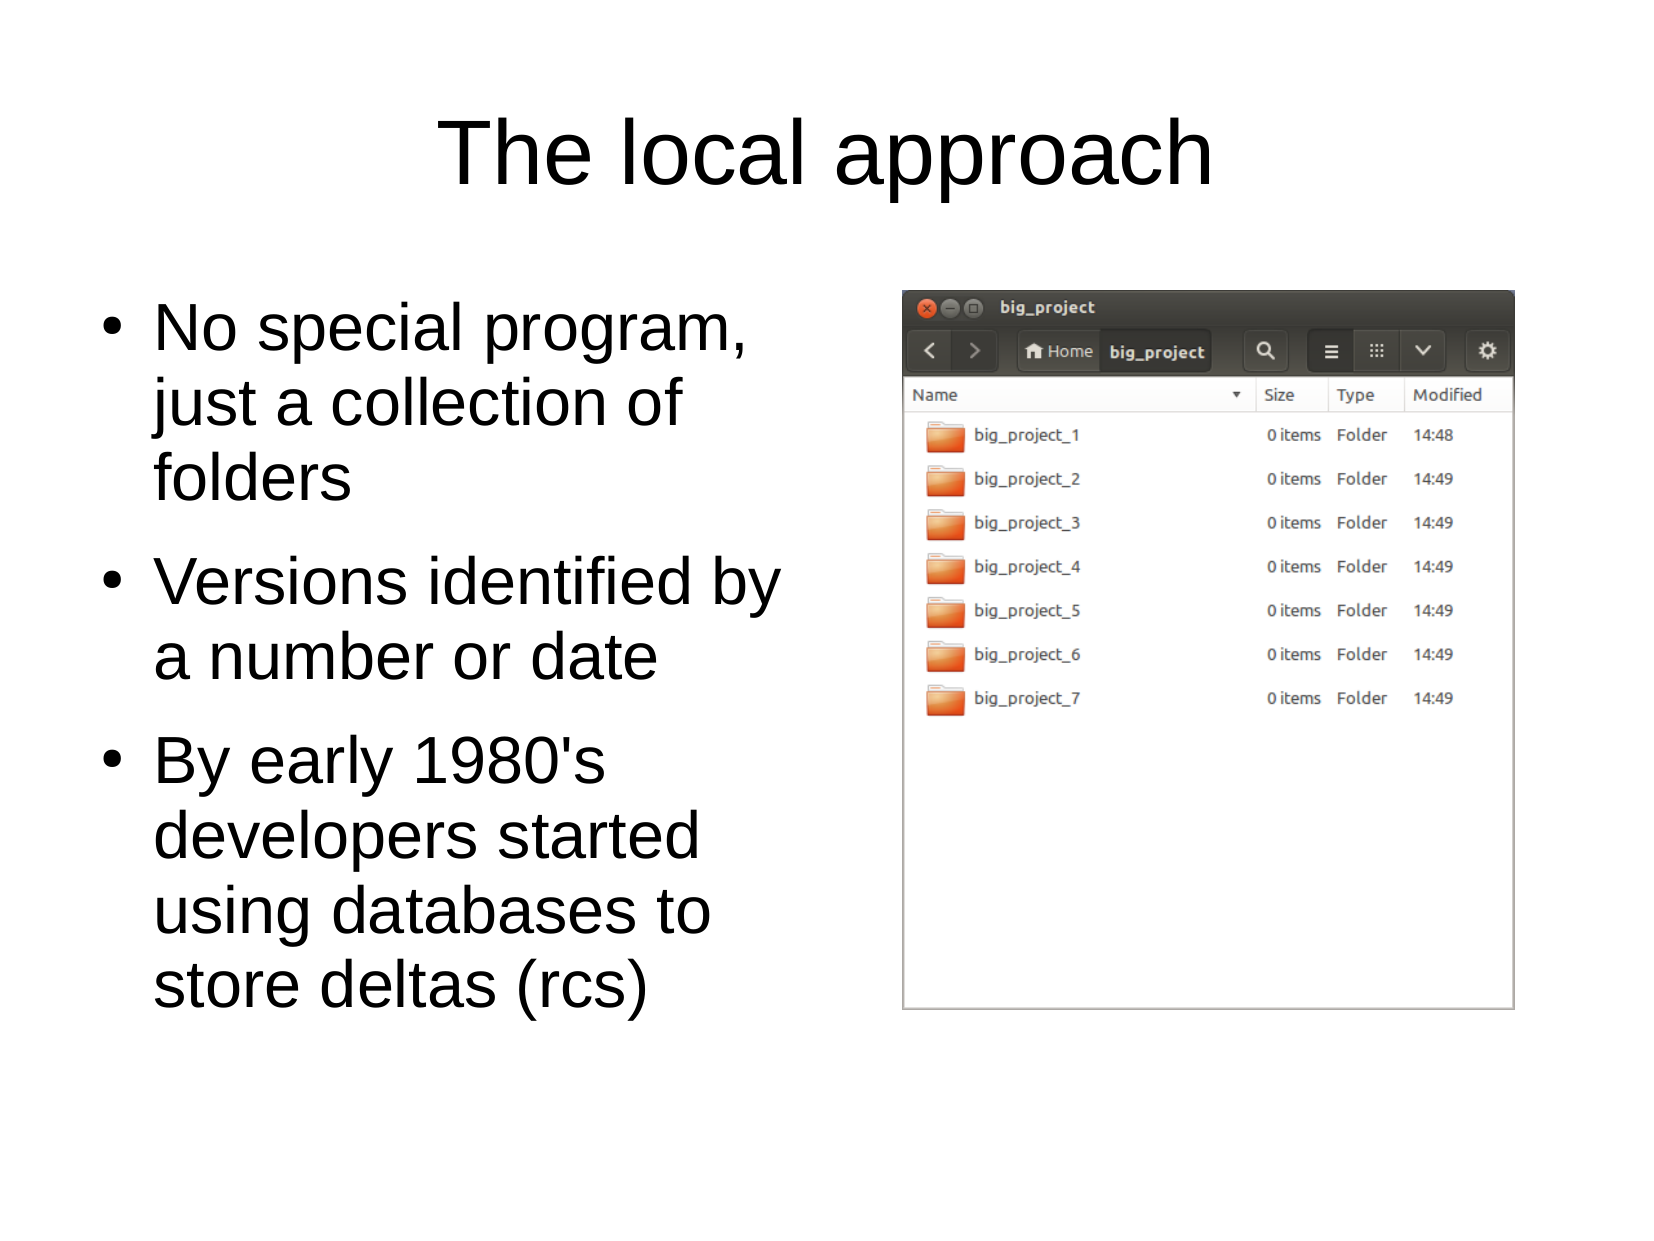

# The local approach
No special program, just a collection of folders
Versions identified by a number or date
By early 1980's developers started using databases to store deltas (rcs)